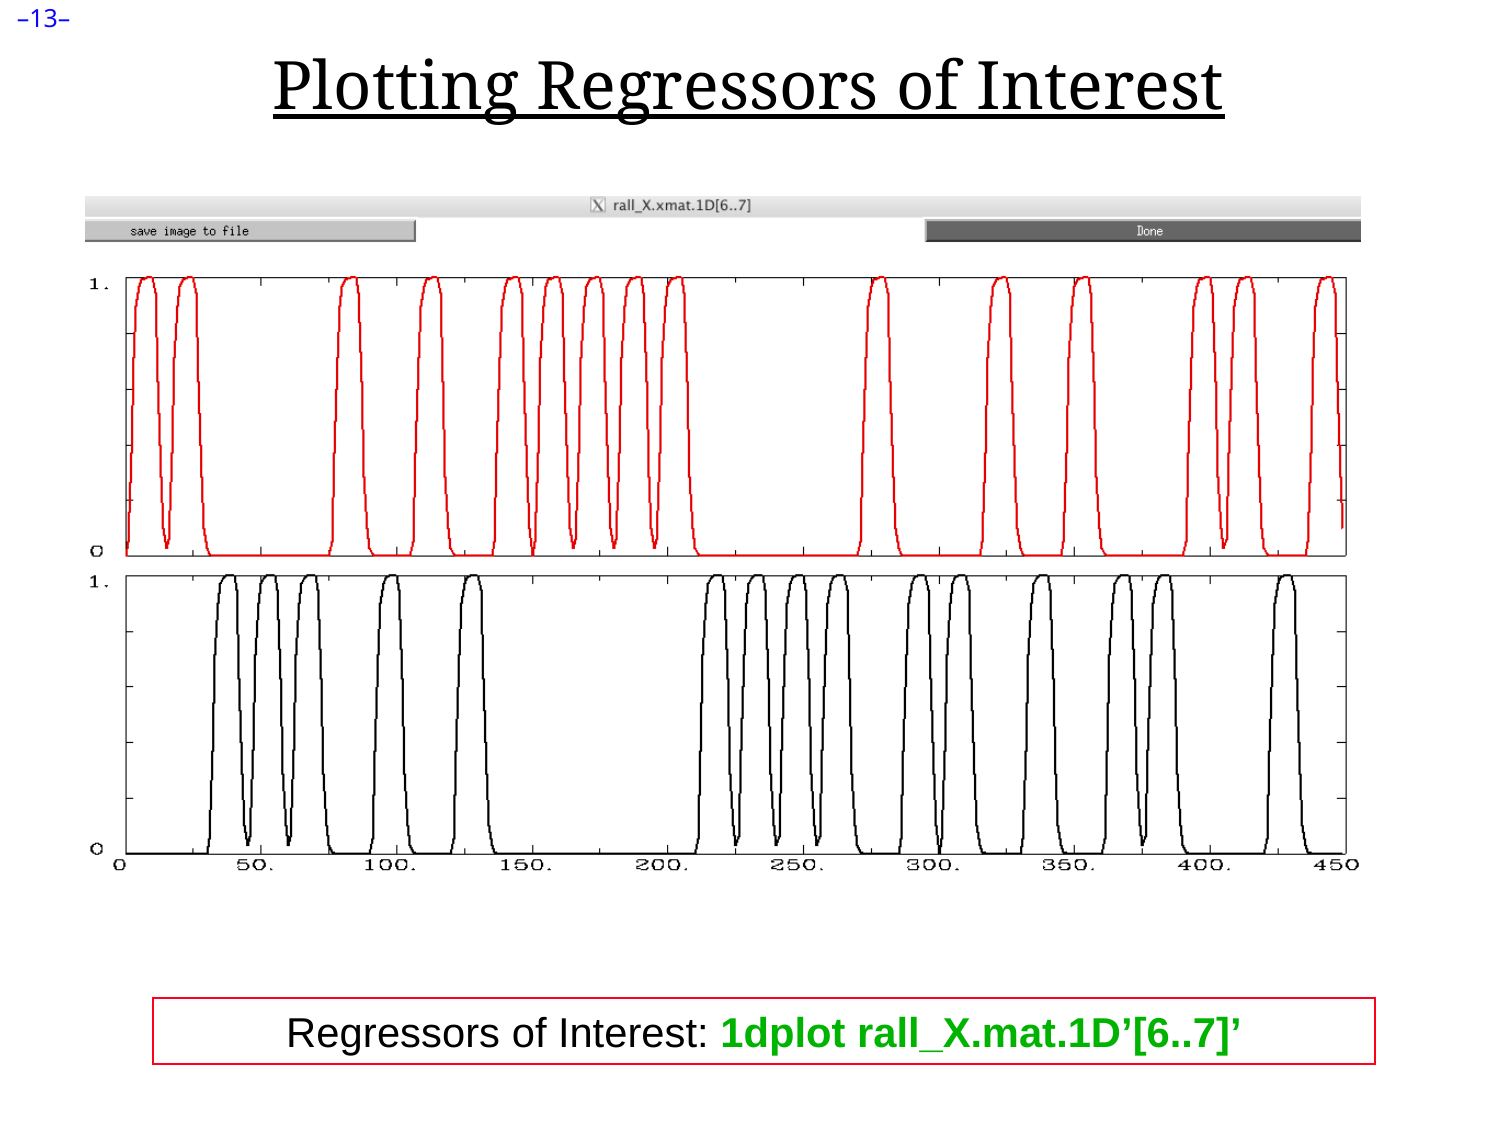

# Plotting Regressors of Interest
Regressors of Interest: 1dplot rall_X.mat.1D’[6..7]’